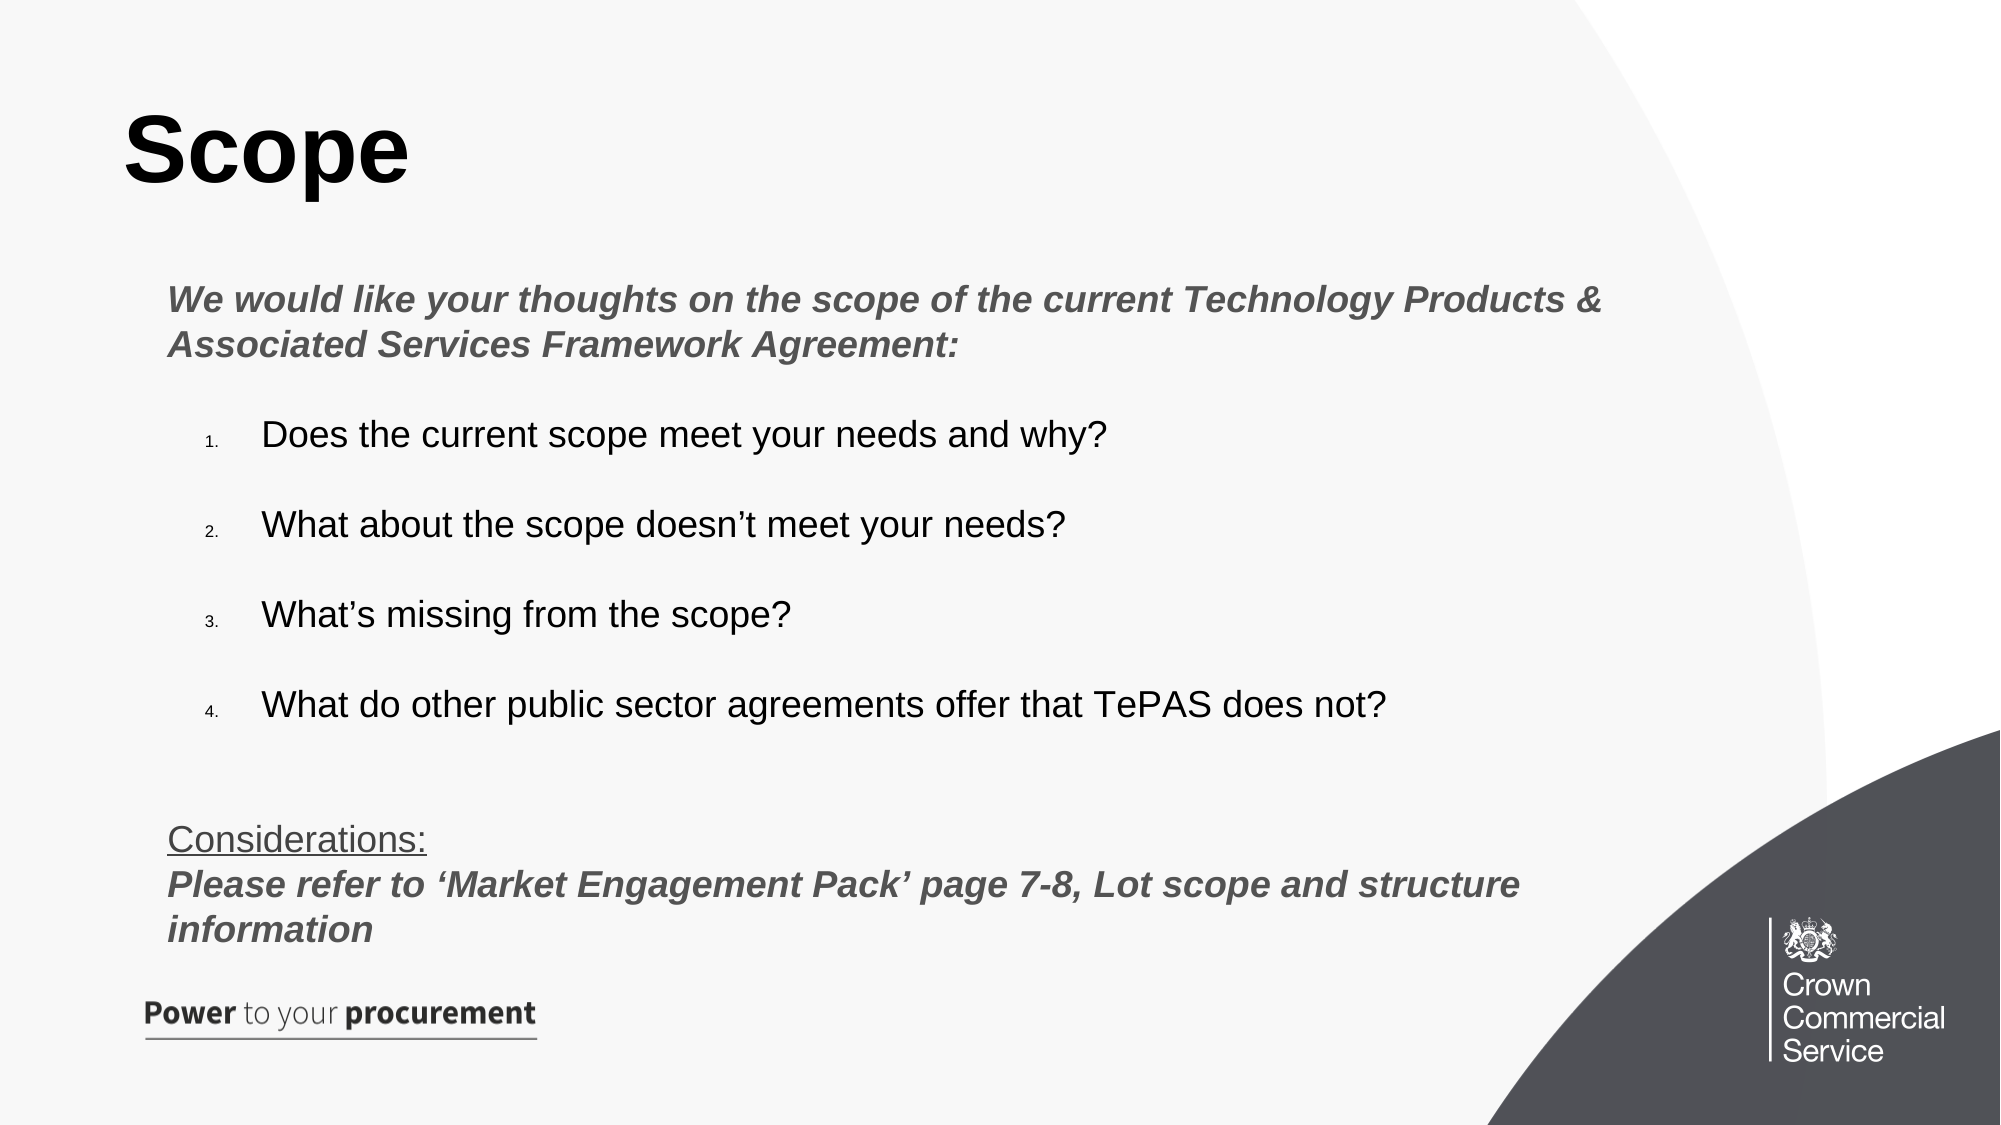

# Scope
We would like your thoughts on the scope of the current Technology Products & Associated Services Framework Agreement:
Does the current scope meet your needs and why?
What about the scope doesn’t meet your needs?
What’s missing from the scope?
What do other public sector agreements offer that TePAS does not?
Considerations:
Please refer to ‘Market Engagement Pack’ page 7-8, Lot scope and structure information